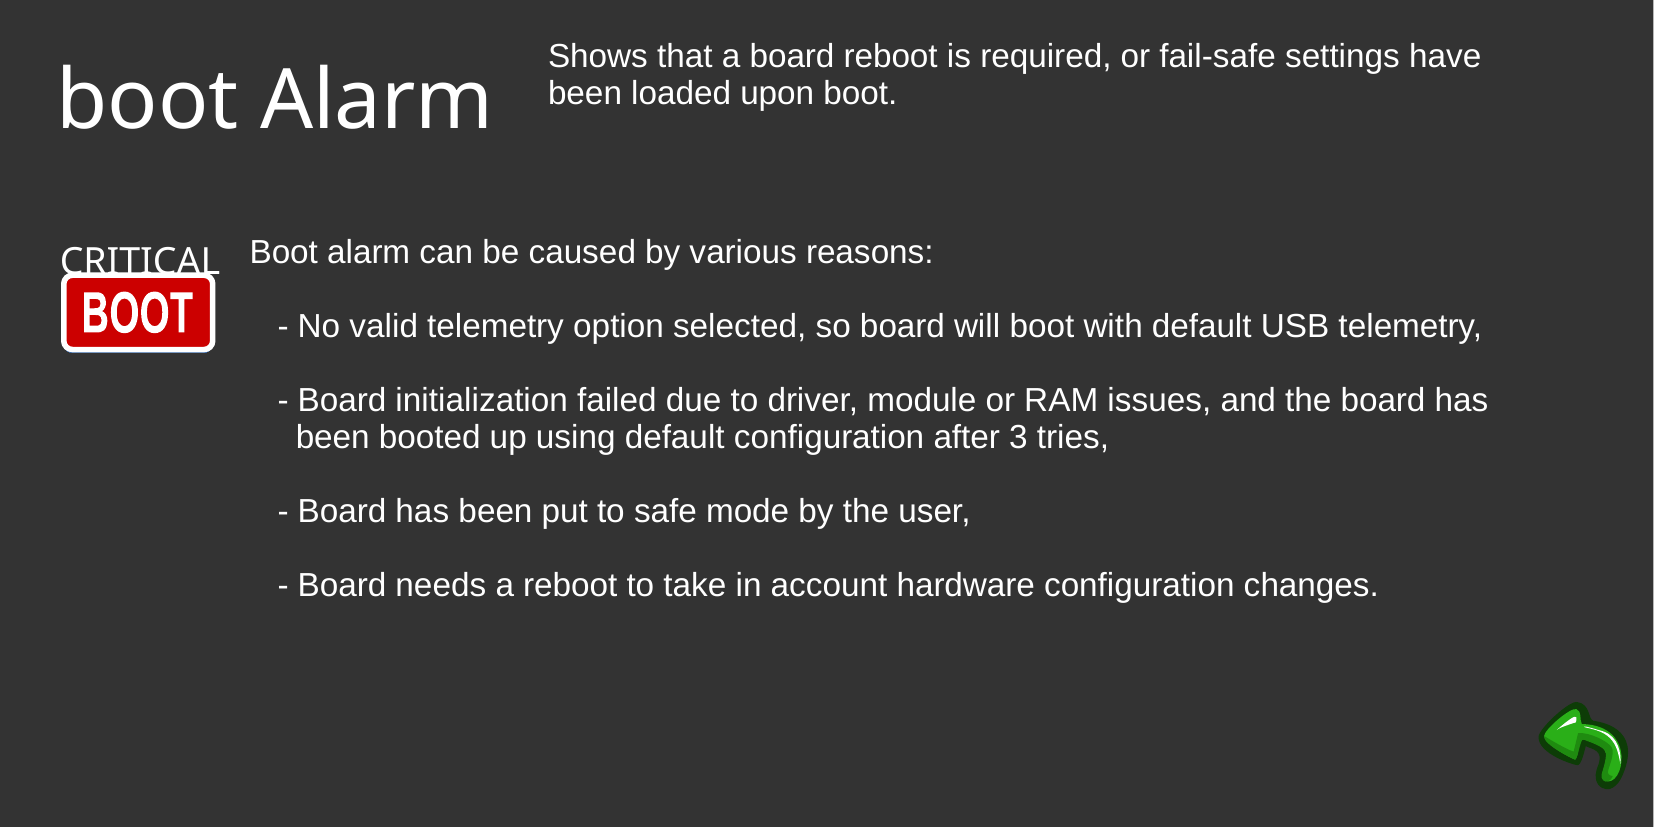

boot Alarm
Shows that a board reboot is required, or fail-safe settings have been loaded upon boot.
CRITICAL
Boot alarm can be caused by various reasons:
 - No valid telemetry option selected, so board will boot with default USB telemetry,
 - Board initialization failed due to driver, module or RAM issues, and the board has
 been booted up using default configuration after 3 tries,
 - Board has been put to safe mode by the user,
 - Board needs a reboot to take in account hardware configuration changes.